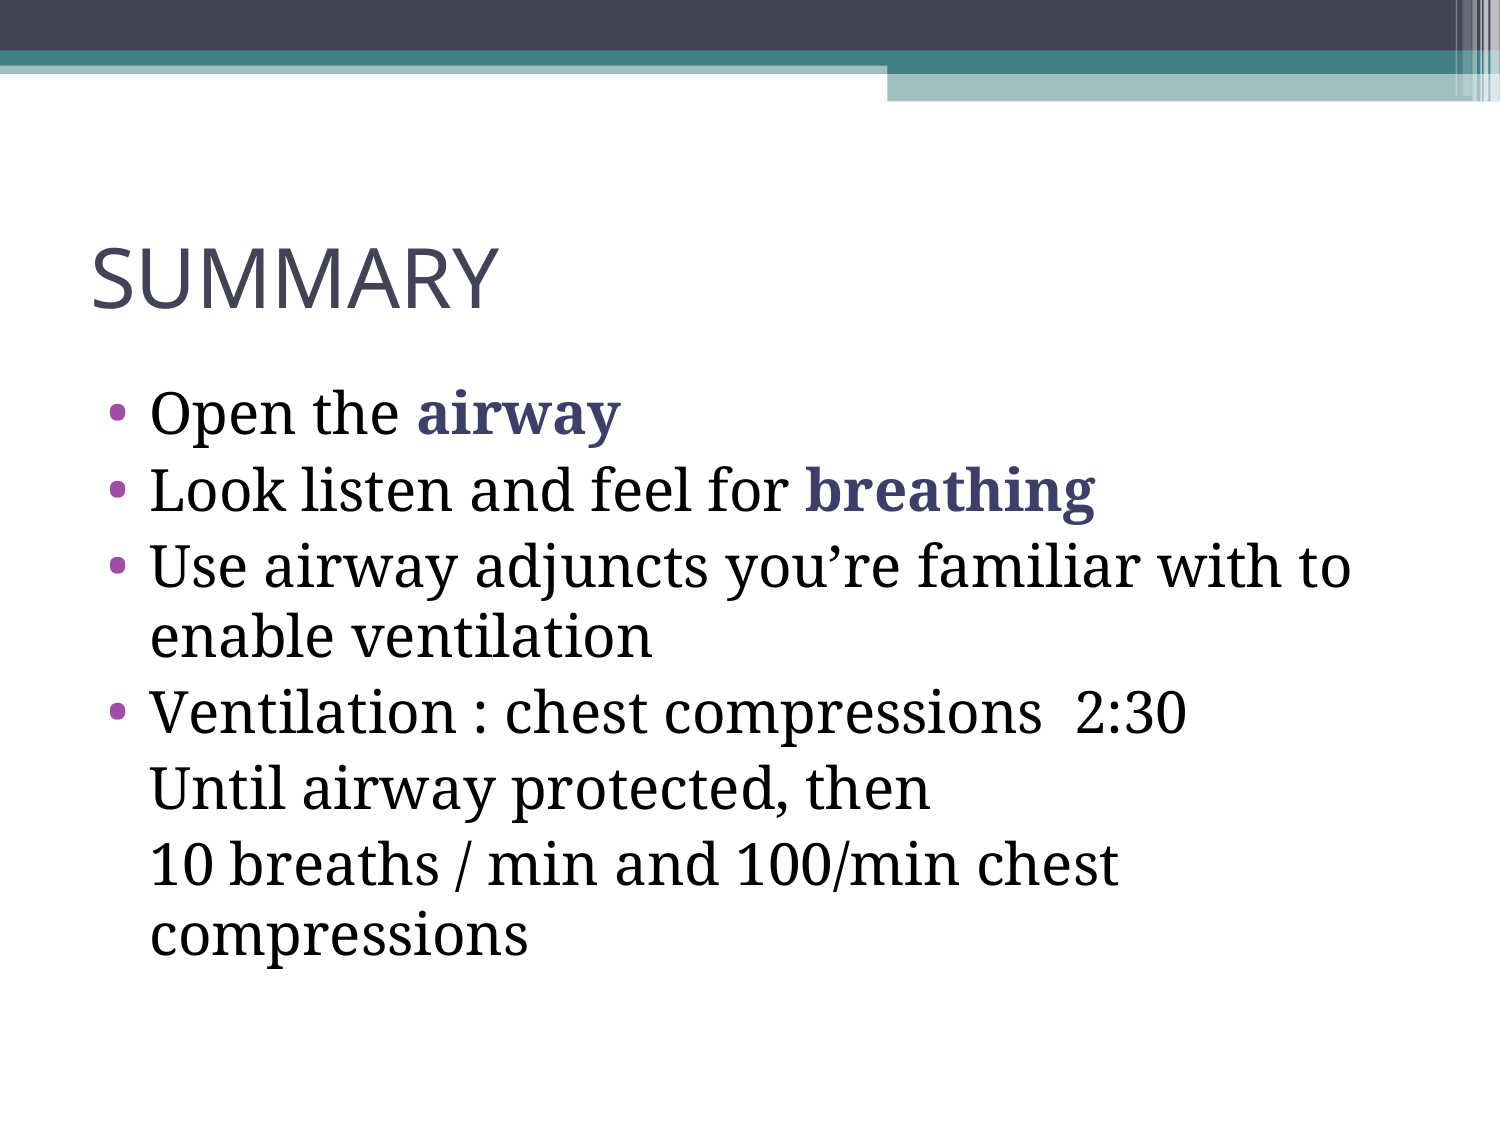

SUMMARY
Open the airway
Look listen and feel for breathing
Use airway adjuncts you’re familiar with to enable ventilation
Ventilation : chest compressions 2:30
	Until airway protected, then
	10 breaths / min and 100/min chest compressions